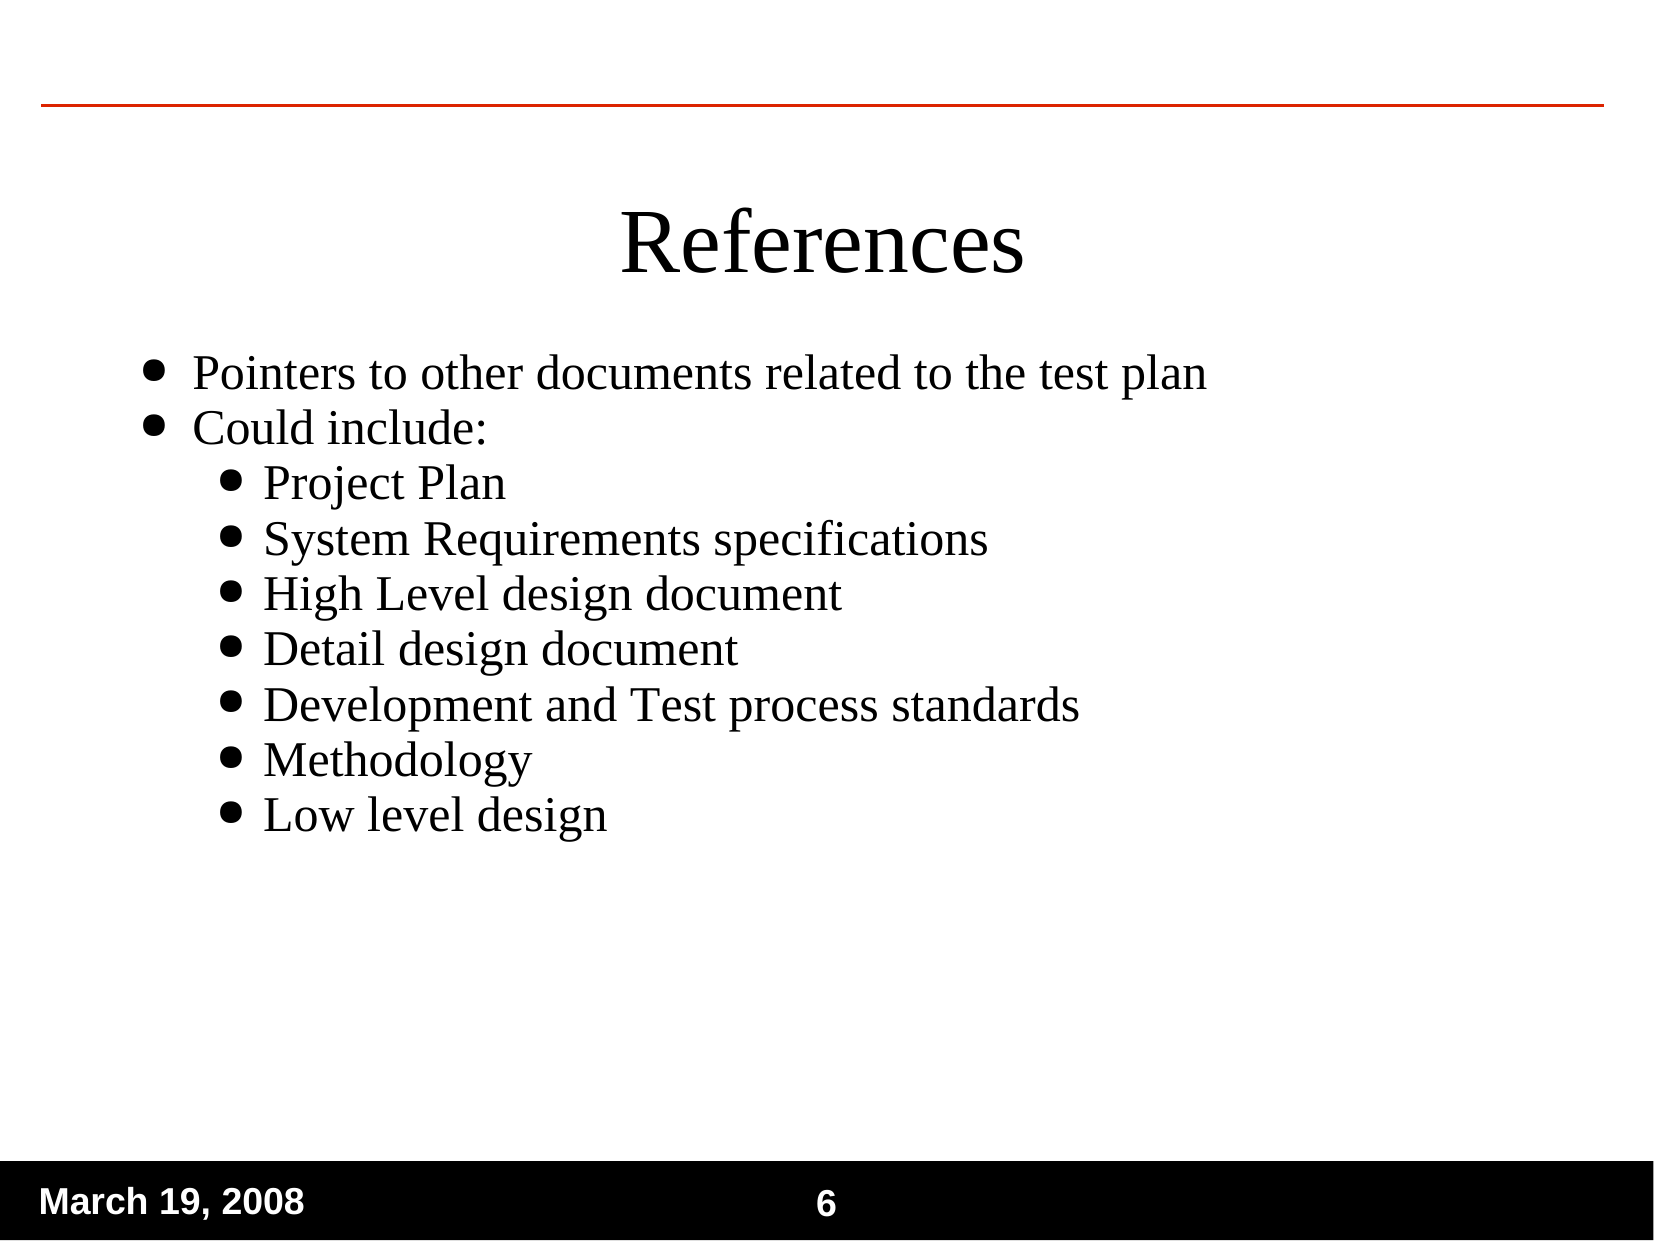

# References
Pointers to other documents related to the test plan
Could include:
Project Plan
System Requirements specifications
High Level design document
Detail design document
Development and Test process standards
Methodology
Low level design